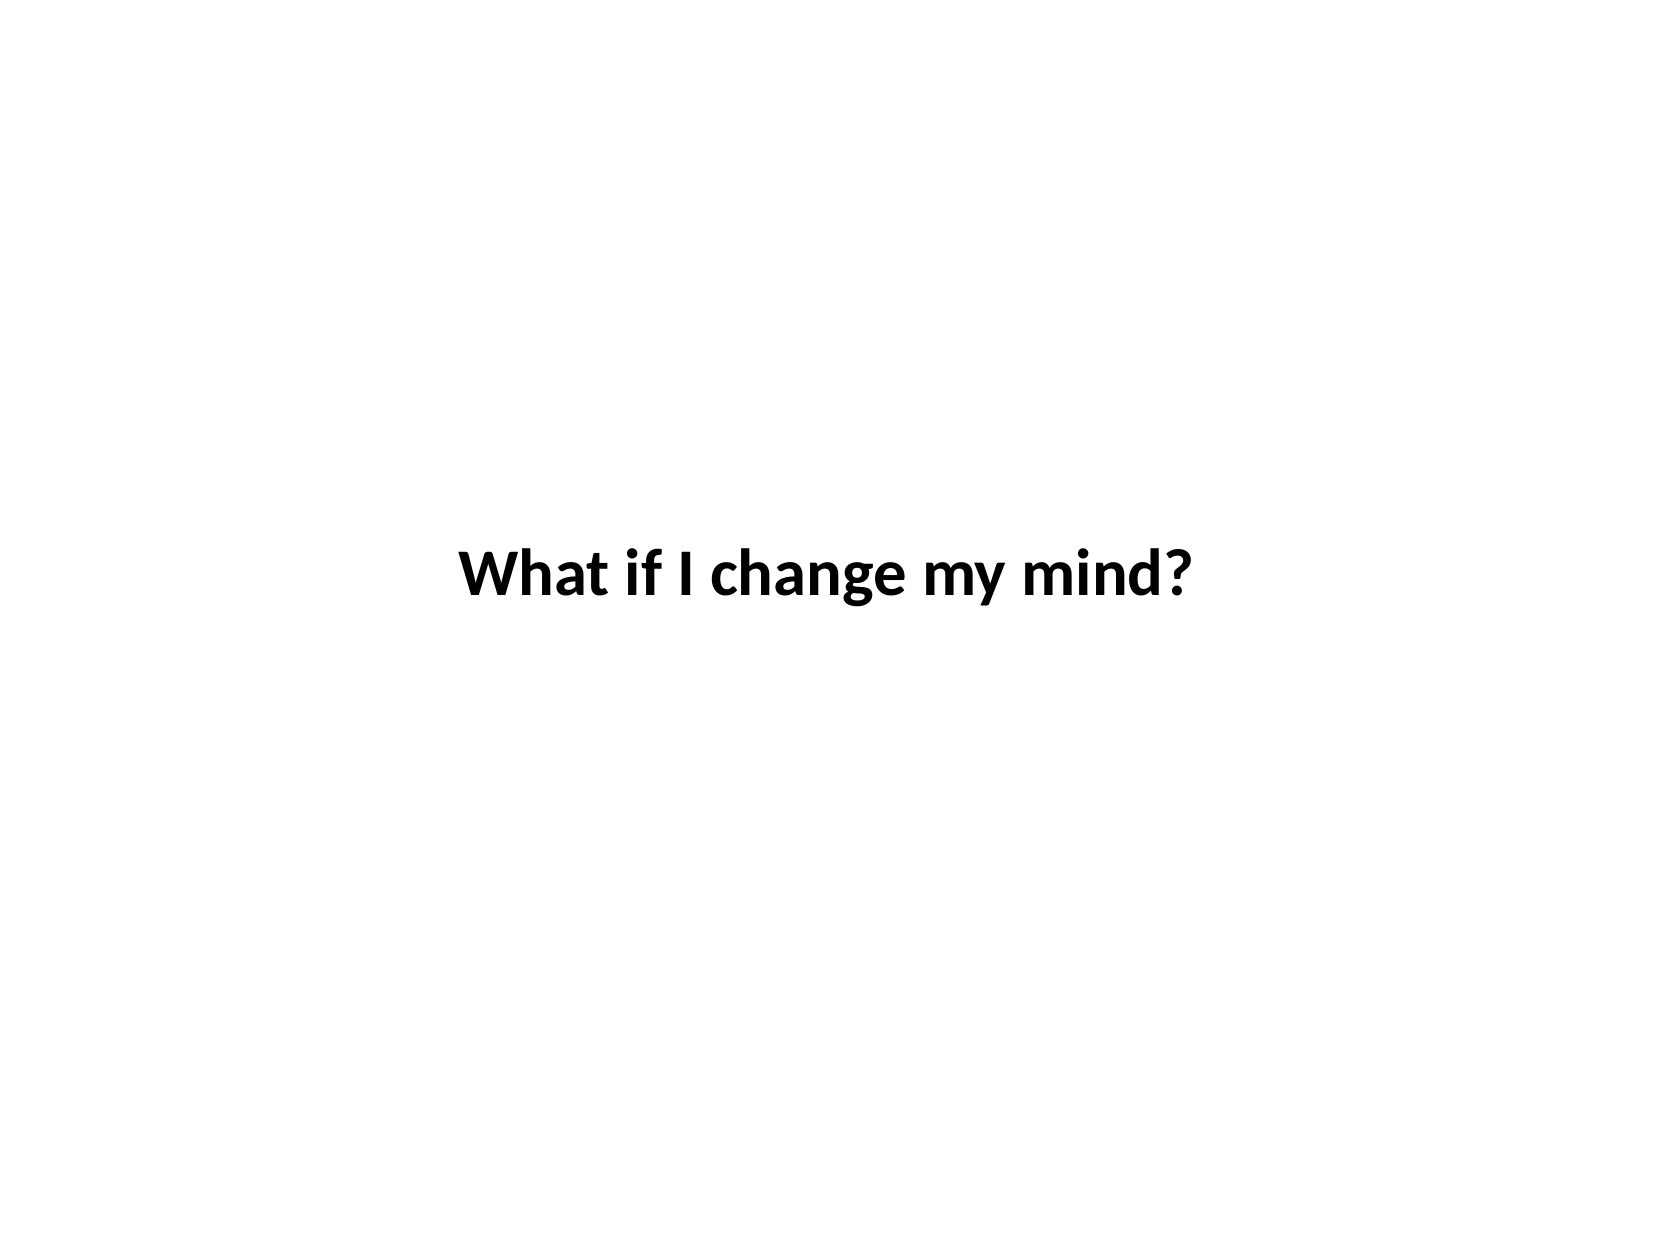

# What if I change my mind?